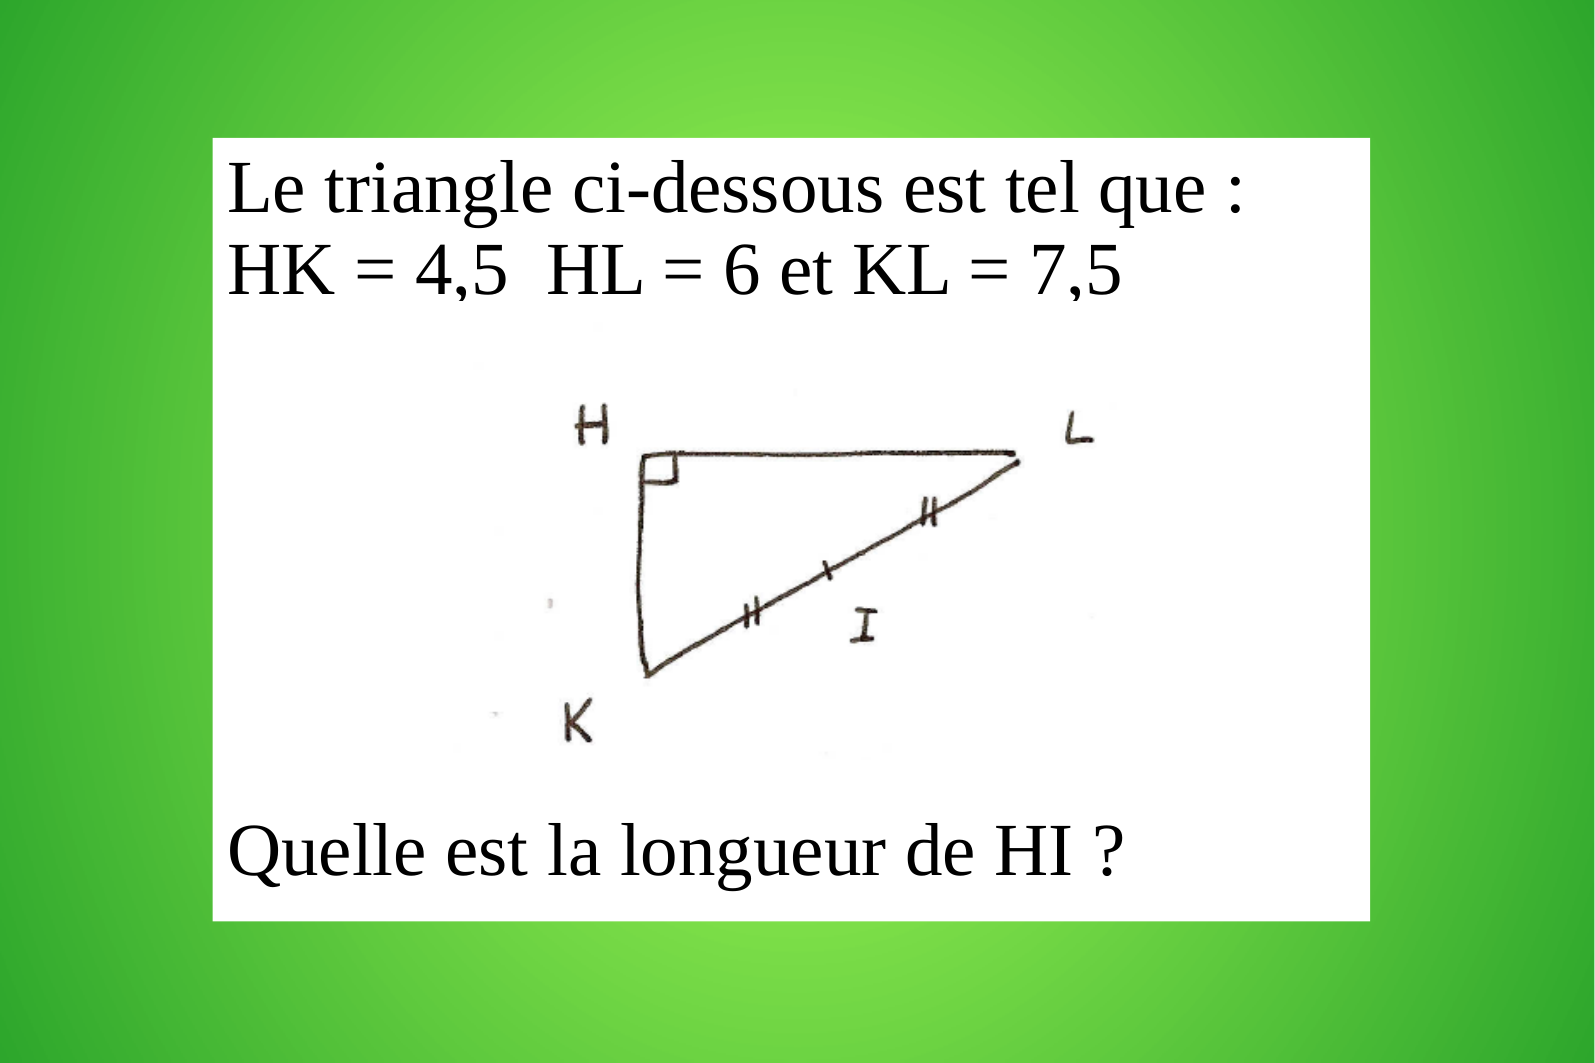

Le triangle ci-dessous est tel que :
HK = 4,5 HL = 6 et KL = 7,5
Quelle est la longueur de HI ?